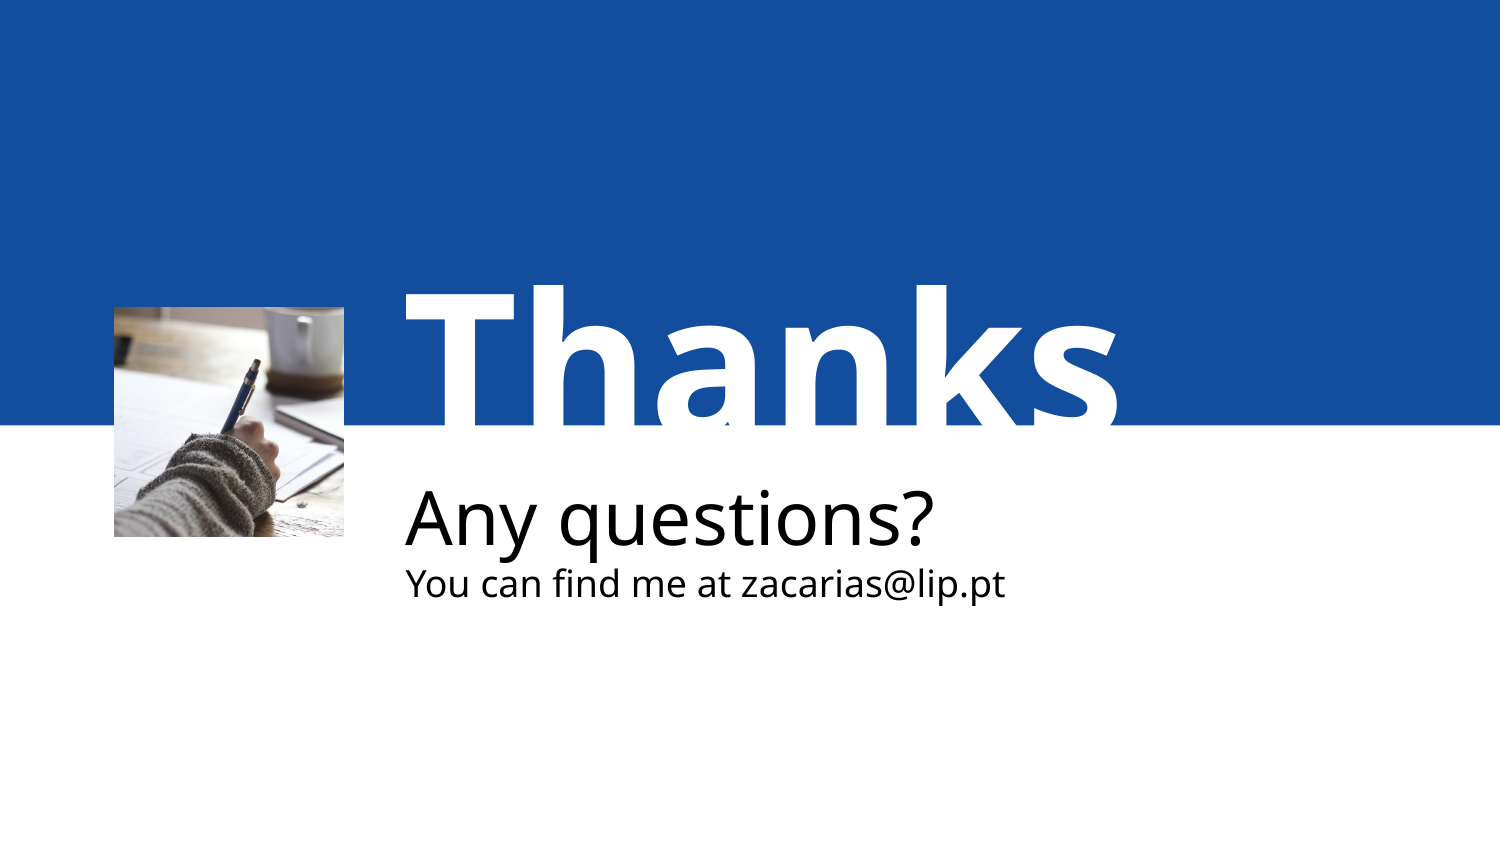

# Thanks!
Any questions?
You can find me at zacarias@lip.pt